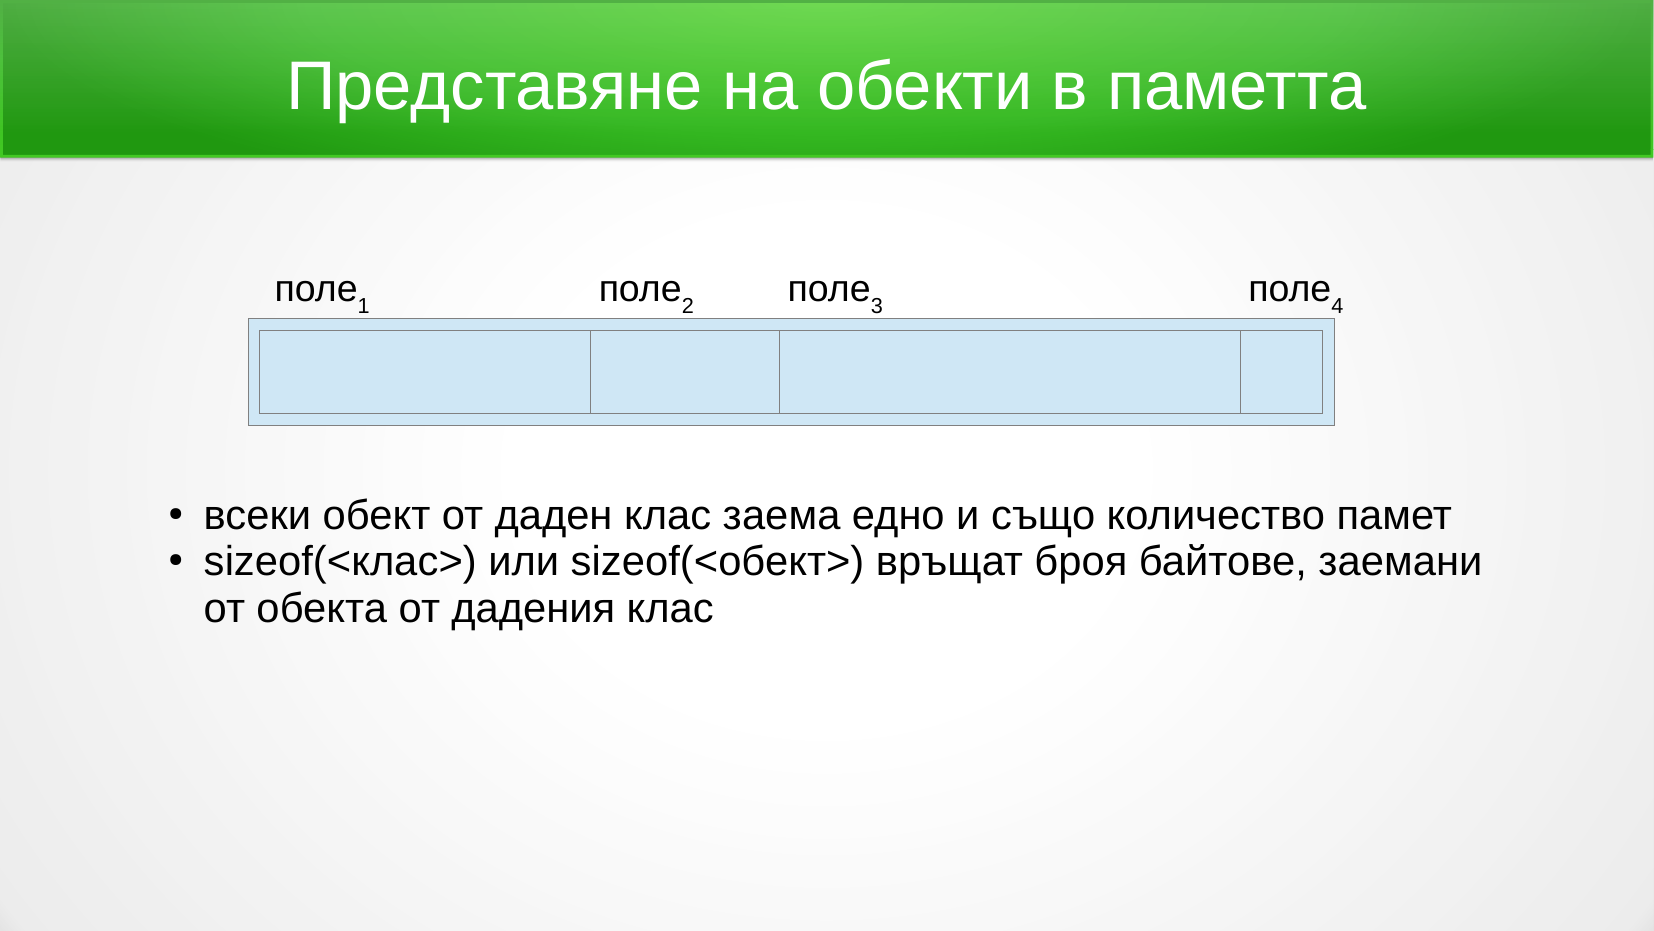

# Представяне на обекти в паметта
поле1
поле2
поле3
поле4
всеки обект от даден клас заема едно и също количество памет
sizeof(<клас>) или sizeof(<обект>) връщат броя байтове, заемани от обекта от дадения клас